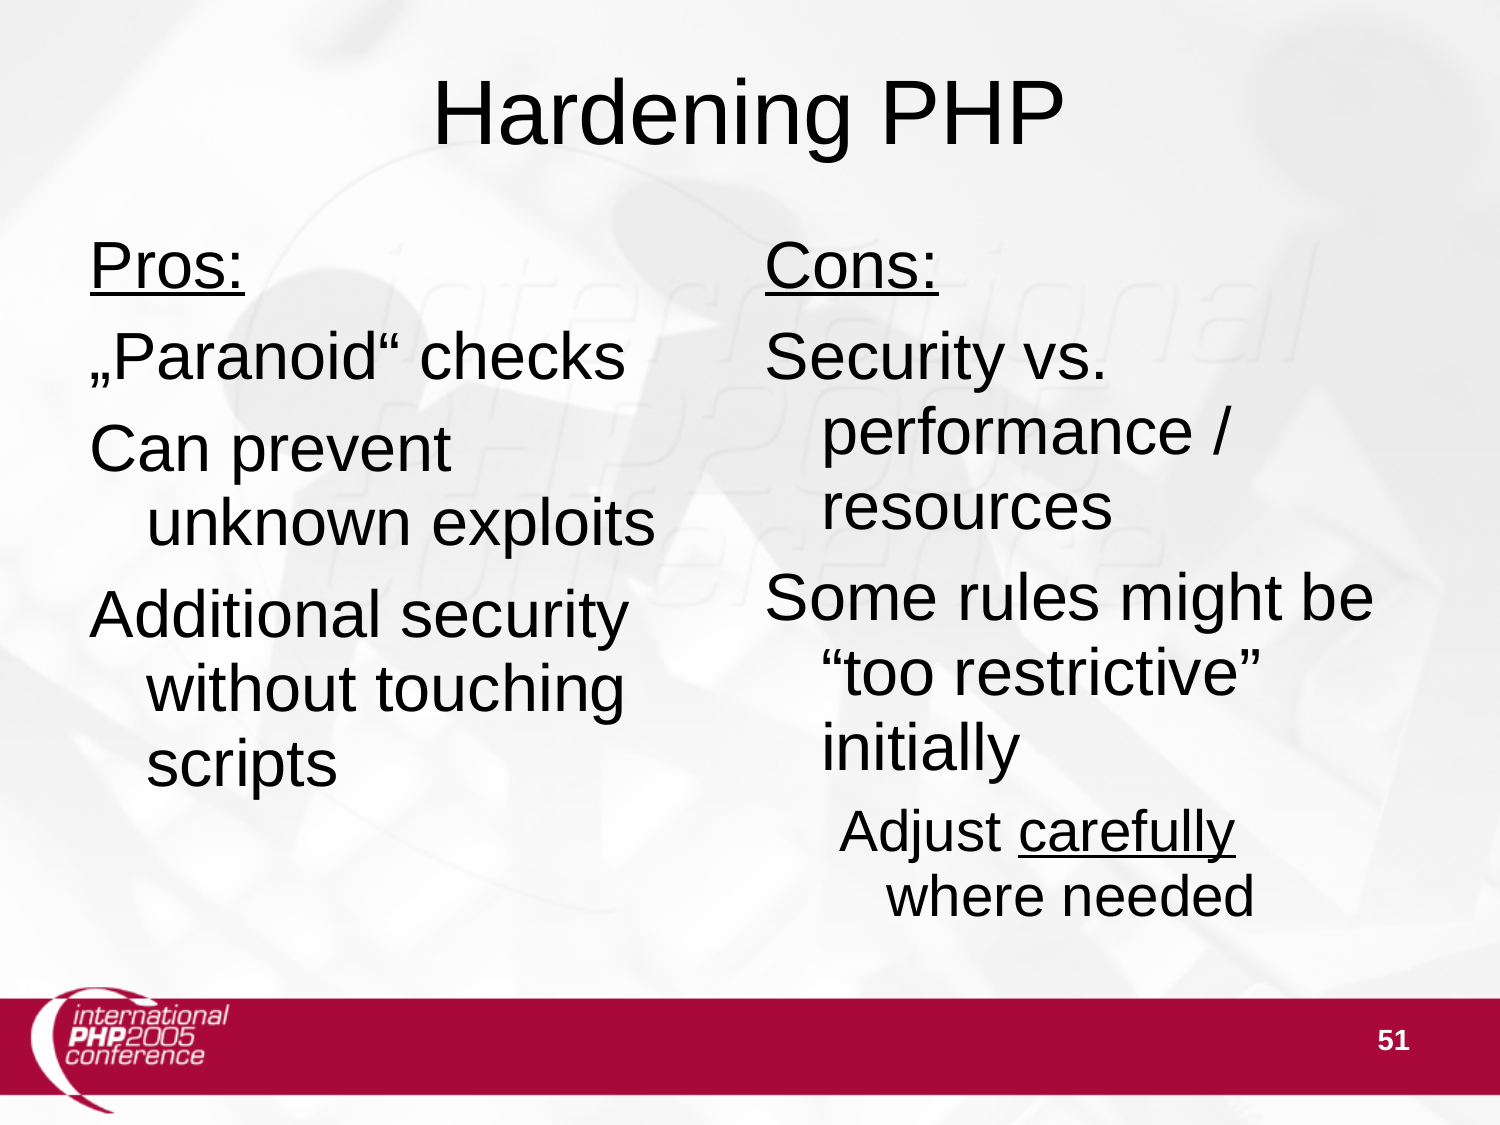

# Hardening PHP
Pros:
„Paranoid“ checks
Can prevent unknown exploits
Additional security without touching scripts
Cons:
Security vs. performance / resources
Some rules might be “too restrictive” initially
Adjust carefully where needed
51